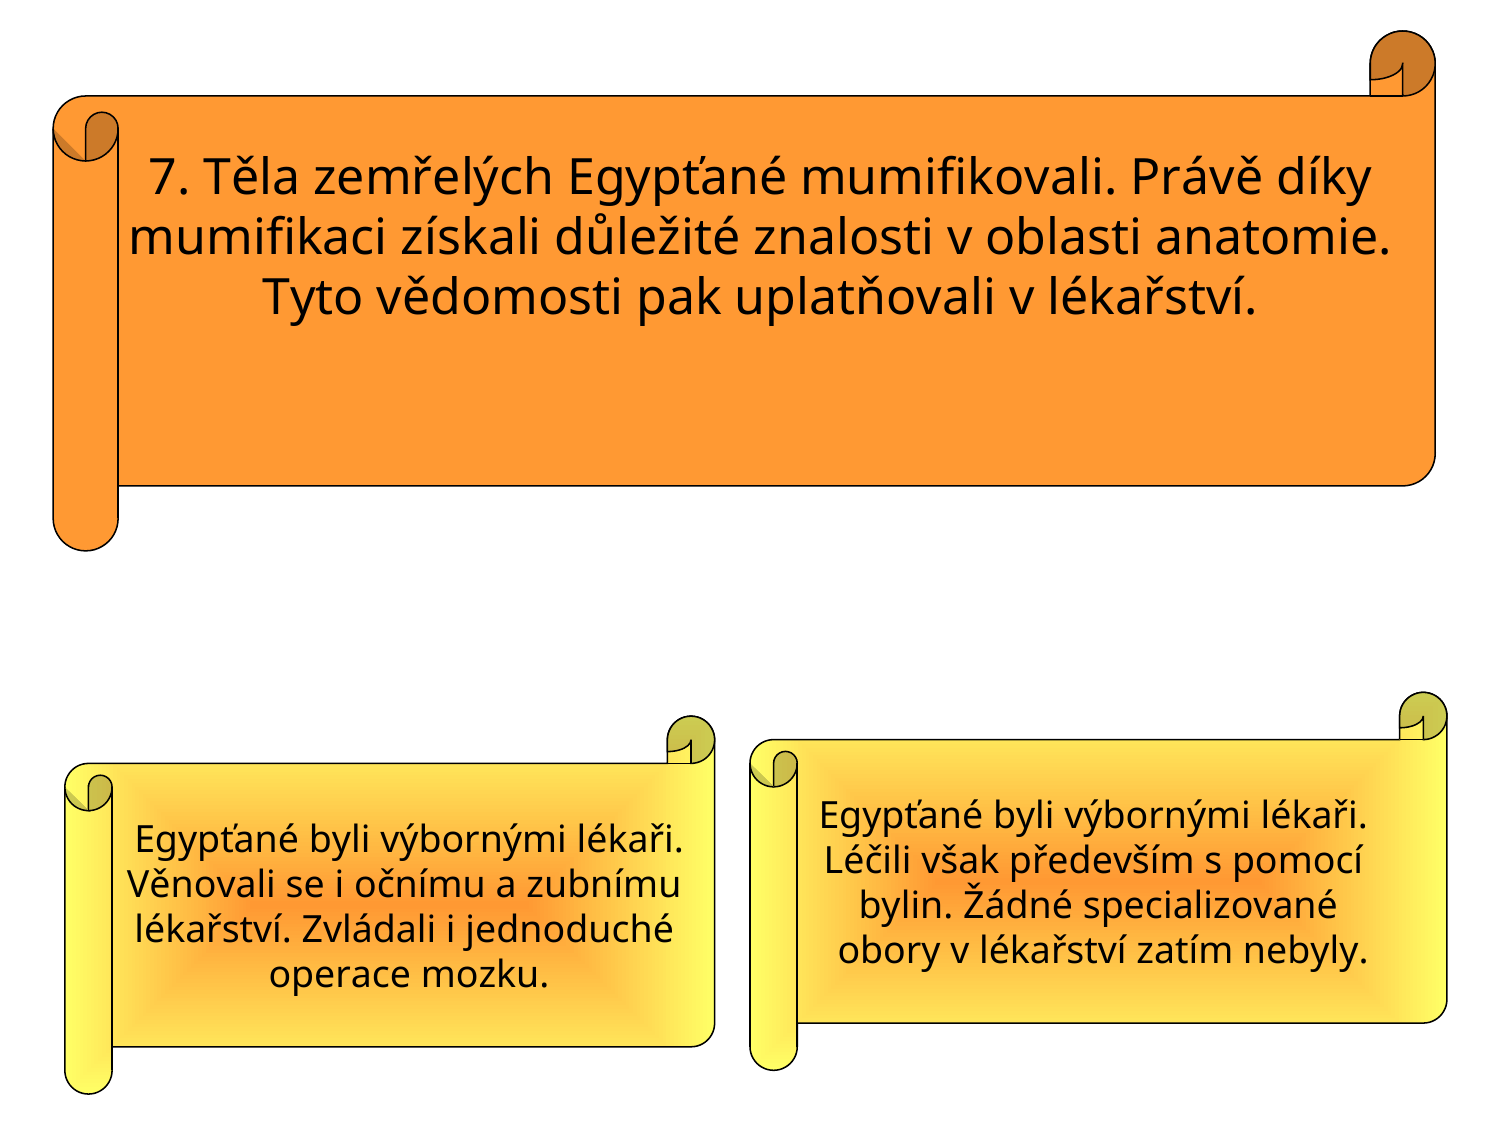

7. Těla zemřelých Egypťané mumifikovali. Právě díky mumifikaci získali důležité znalosti v oblasti anatomie. Tyto vědomosti pak uplatňovali v lékařství.
Egypťané byli výbornými lékaři.
Léčili však především s pomocí
bylin. Žádné specializované
 obory v lékařství zatím nebyly.
Egypťané byli výbornými lékaři.
Věnovali se i očnímu a zubnímu
lékařství. Zvládali i jednoduché
operace mozku.